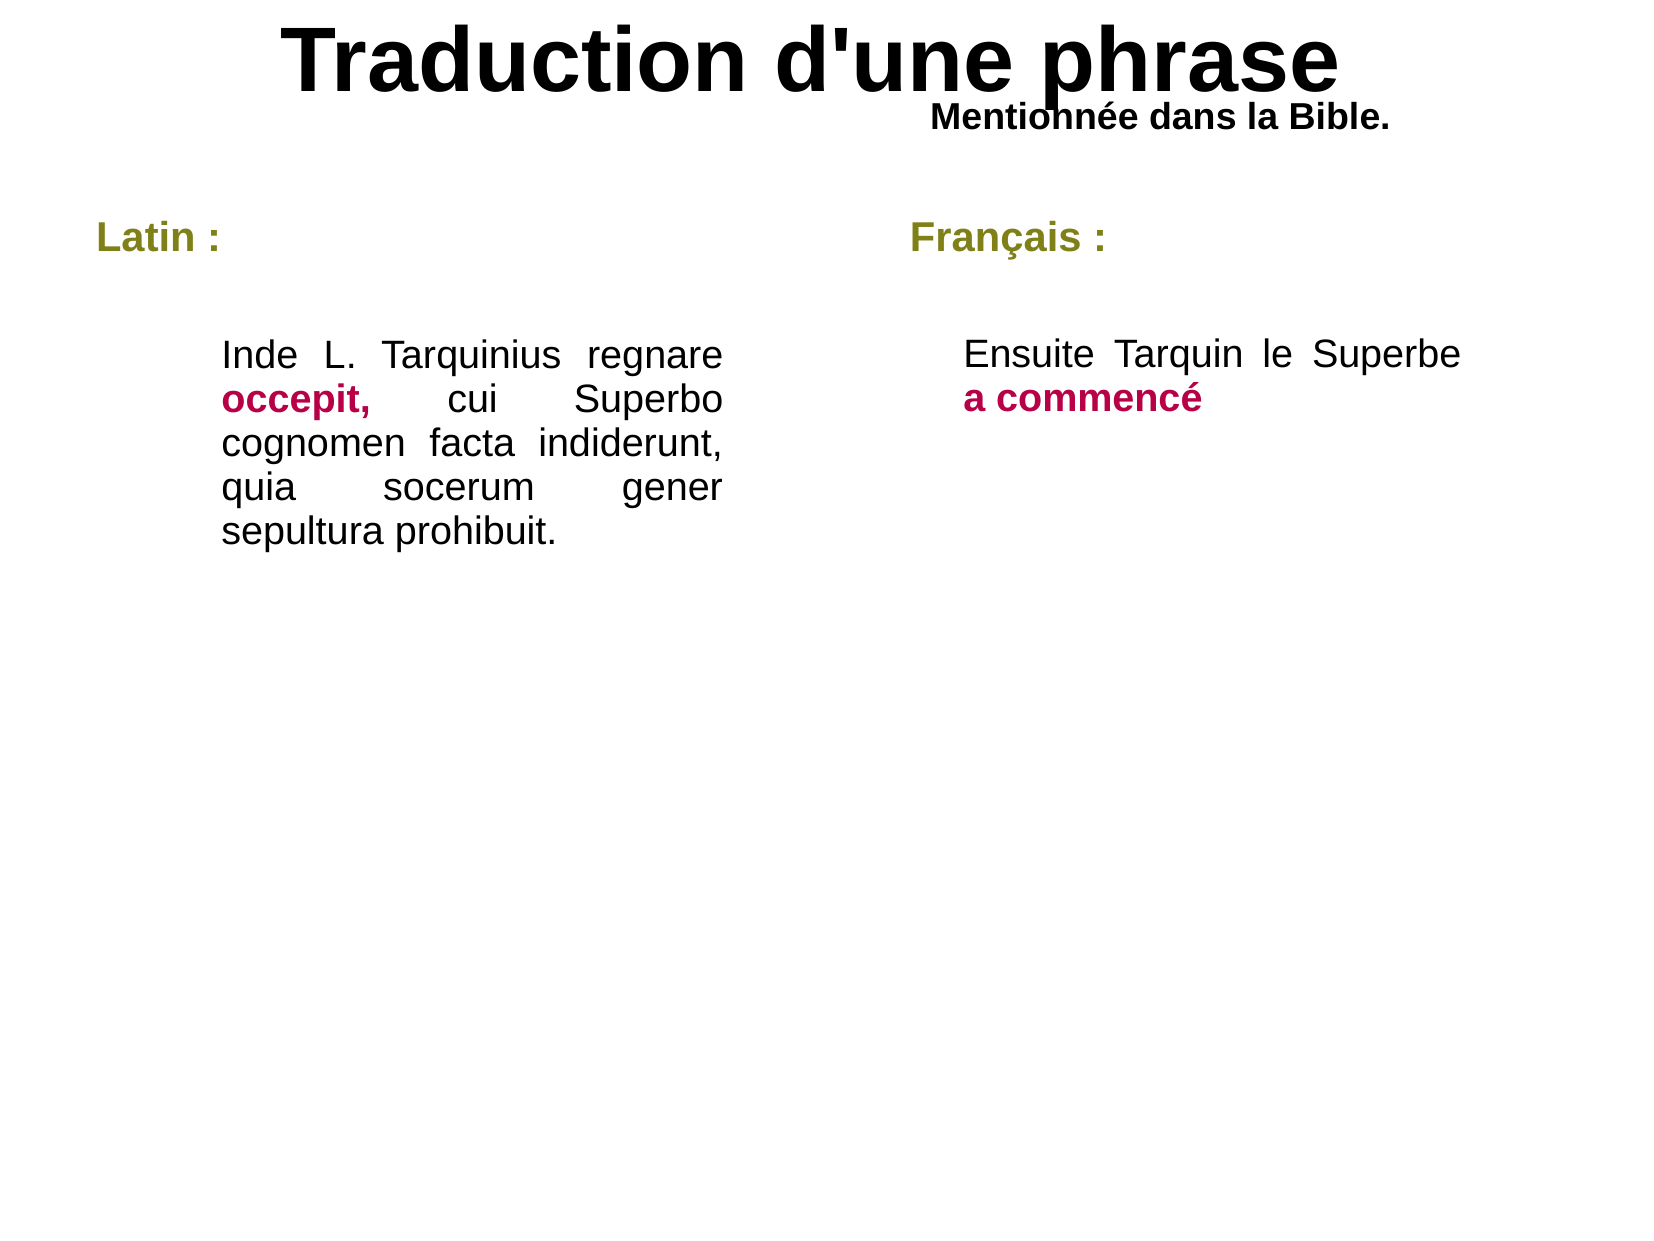

Traduction d'une phrase
Mentionnée dans la Bible.
Latin :
Français :
Ensuite Tarquin le Superbe a commencé
Inde L. Tarquinius regnare occepit, cui Superbo cognomen facta indiderunt, quia socerum gener sepultura prohibuit.